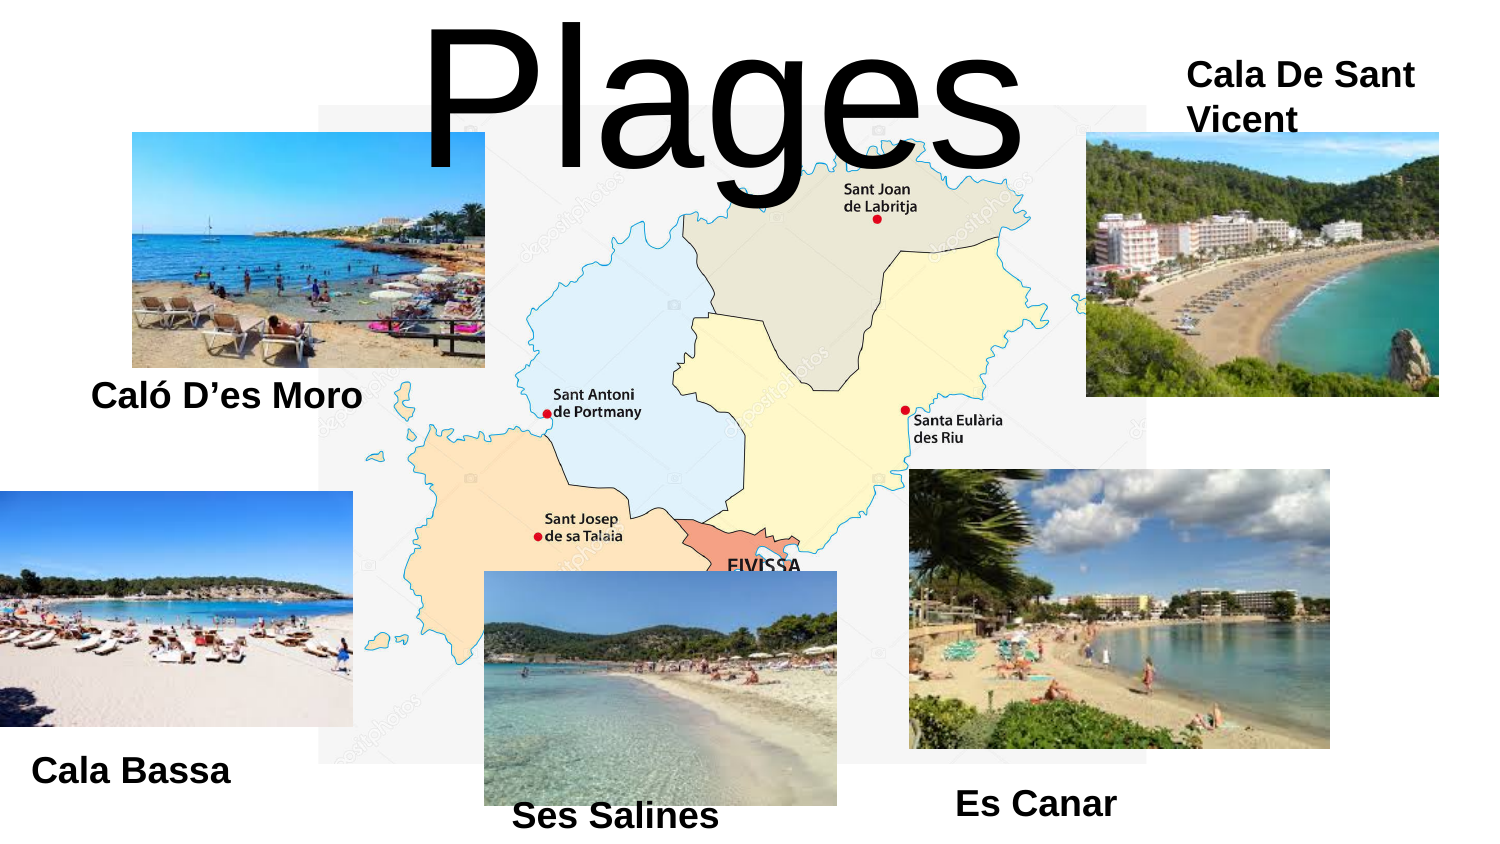

Plages
Cala De Sant Vicent
Caló D’es Moro
Cala Bassa
Es Canar
Ses Salines